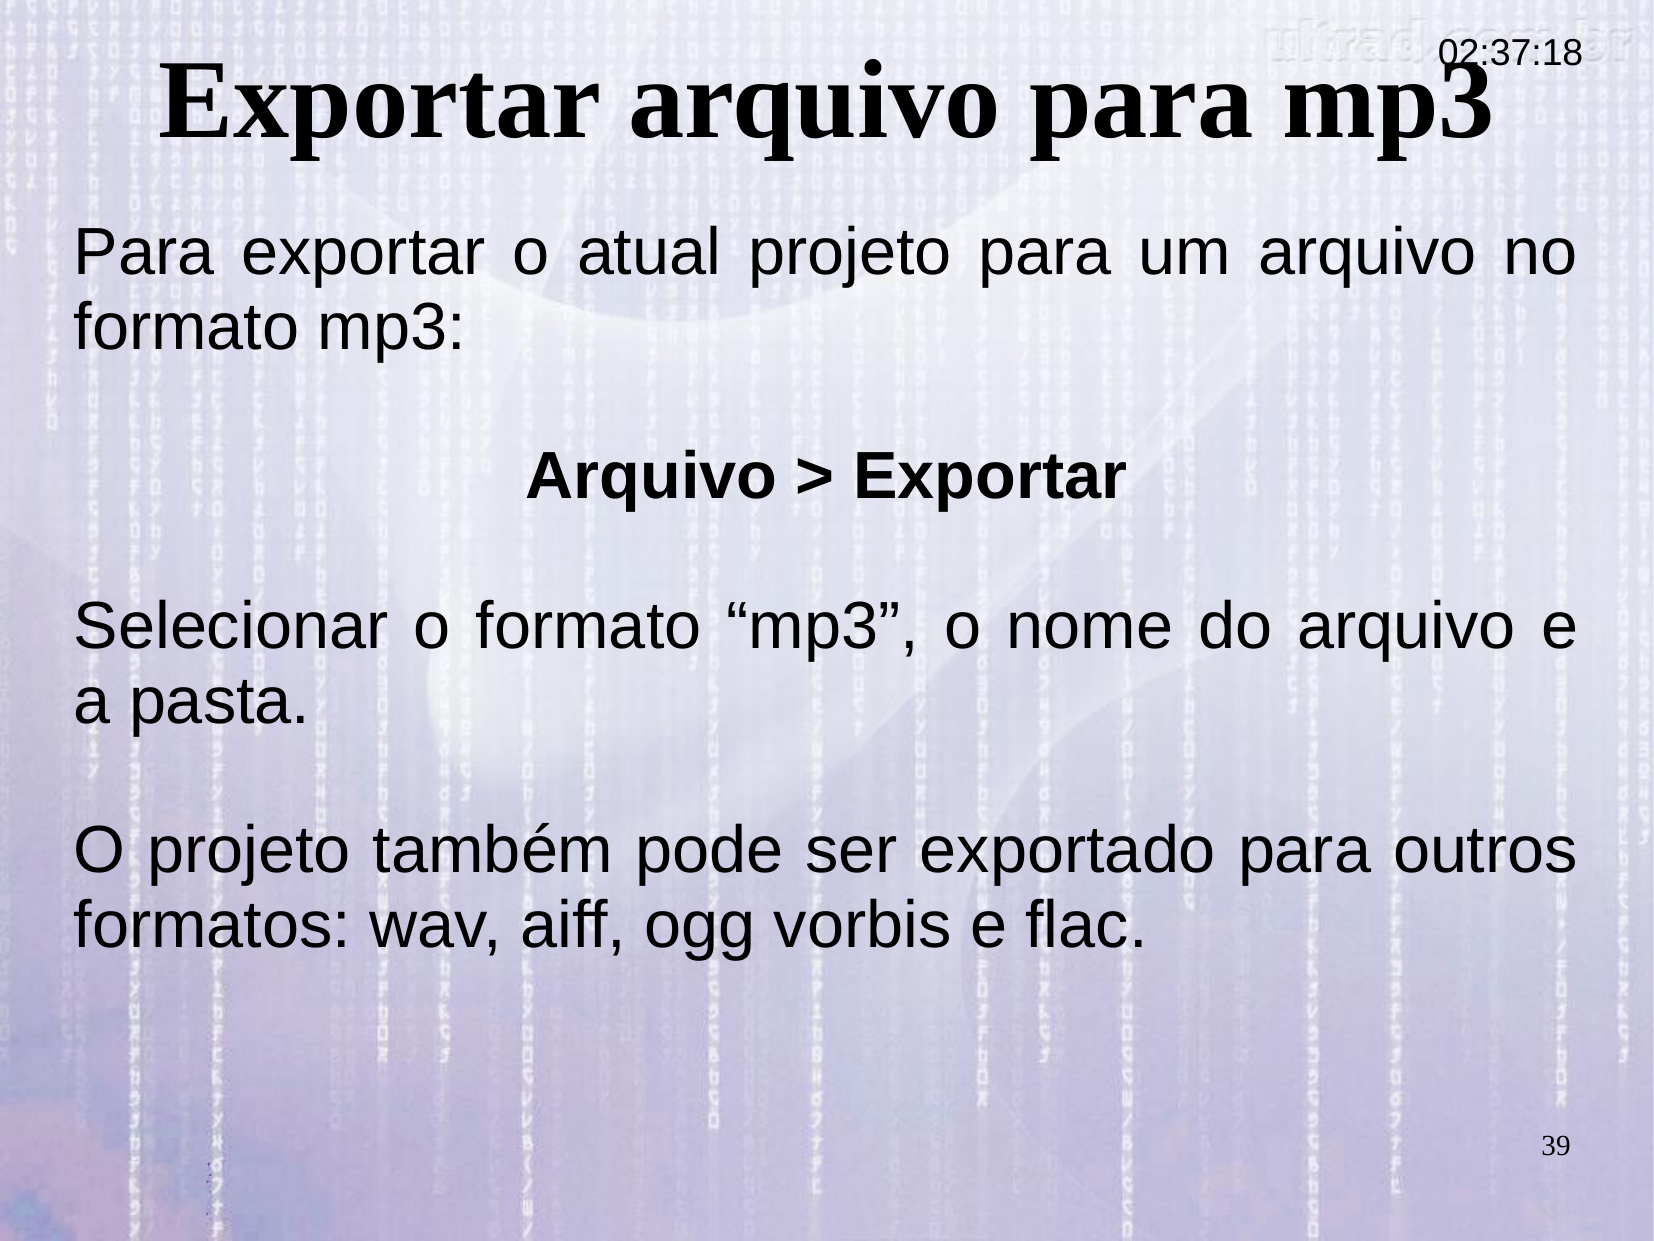

02:22:19
Exportar arquivo para mp3
Para exportar o atual projeto para um arquivo no formato mp3:
Arquivo > Exportar
Selecionar o formato “mp3”, o nome do arquivo e a pasta.
O projeto também pode ser exportado para outros formatos: wav, aiff, ogg vorbis e flac.
39